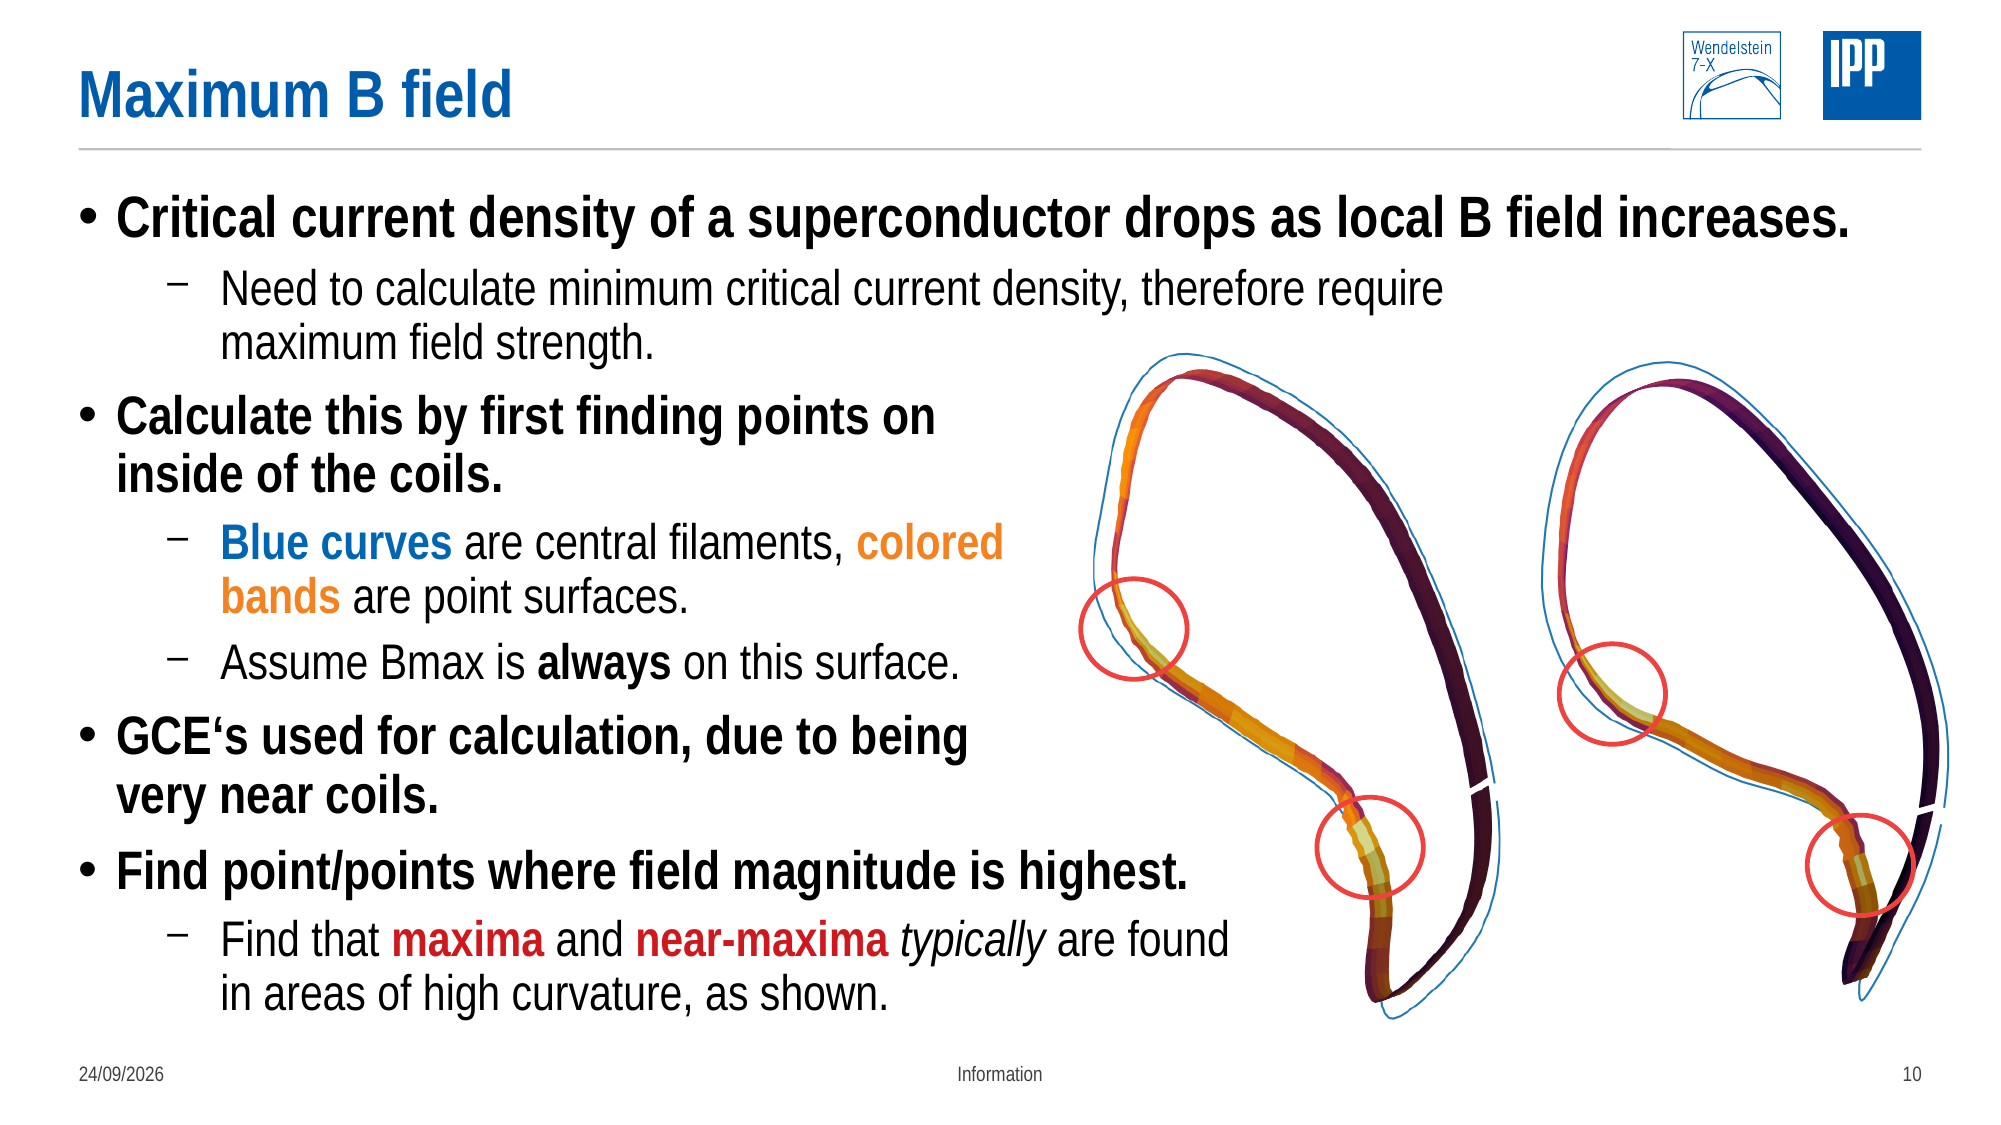

# Maximum B field
Critical current density of a superconductor drops as local B field increases.
Need to calculate minimum critical current density, therefore require
maximum field strength.
Calculate this by first finding points on
inside of the coils.
Blue curves are central filaments, colored
bands are point surfaces.
Assume Bmax is always on this surface.
GCE‘s used for calculation, due to being
very near coils.
Find point/points where field magnitude is highest.
Find that maxima and near-maxima typically are found
in areas of high curvature, as shown.
Information